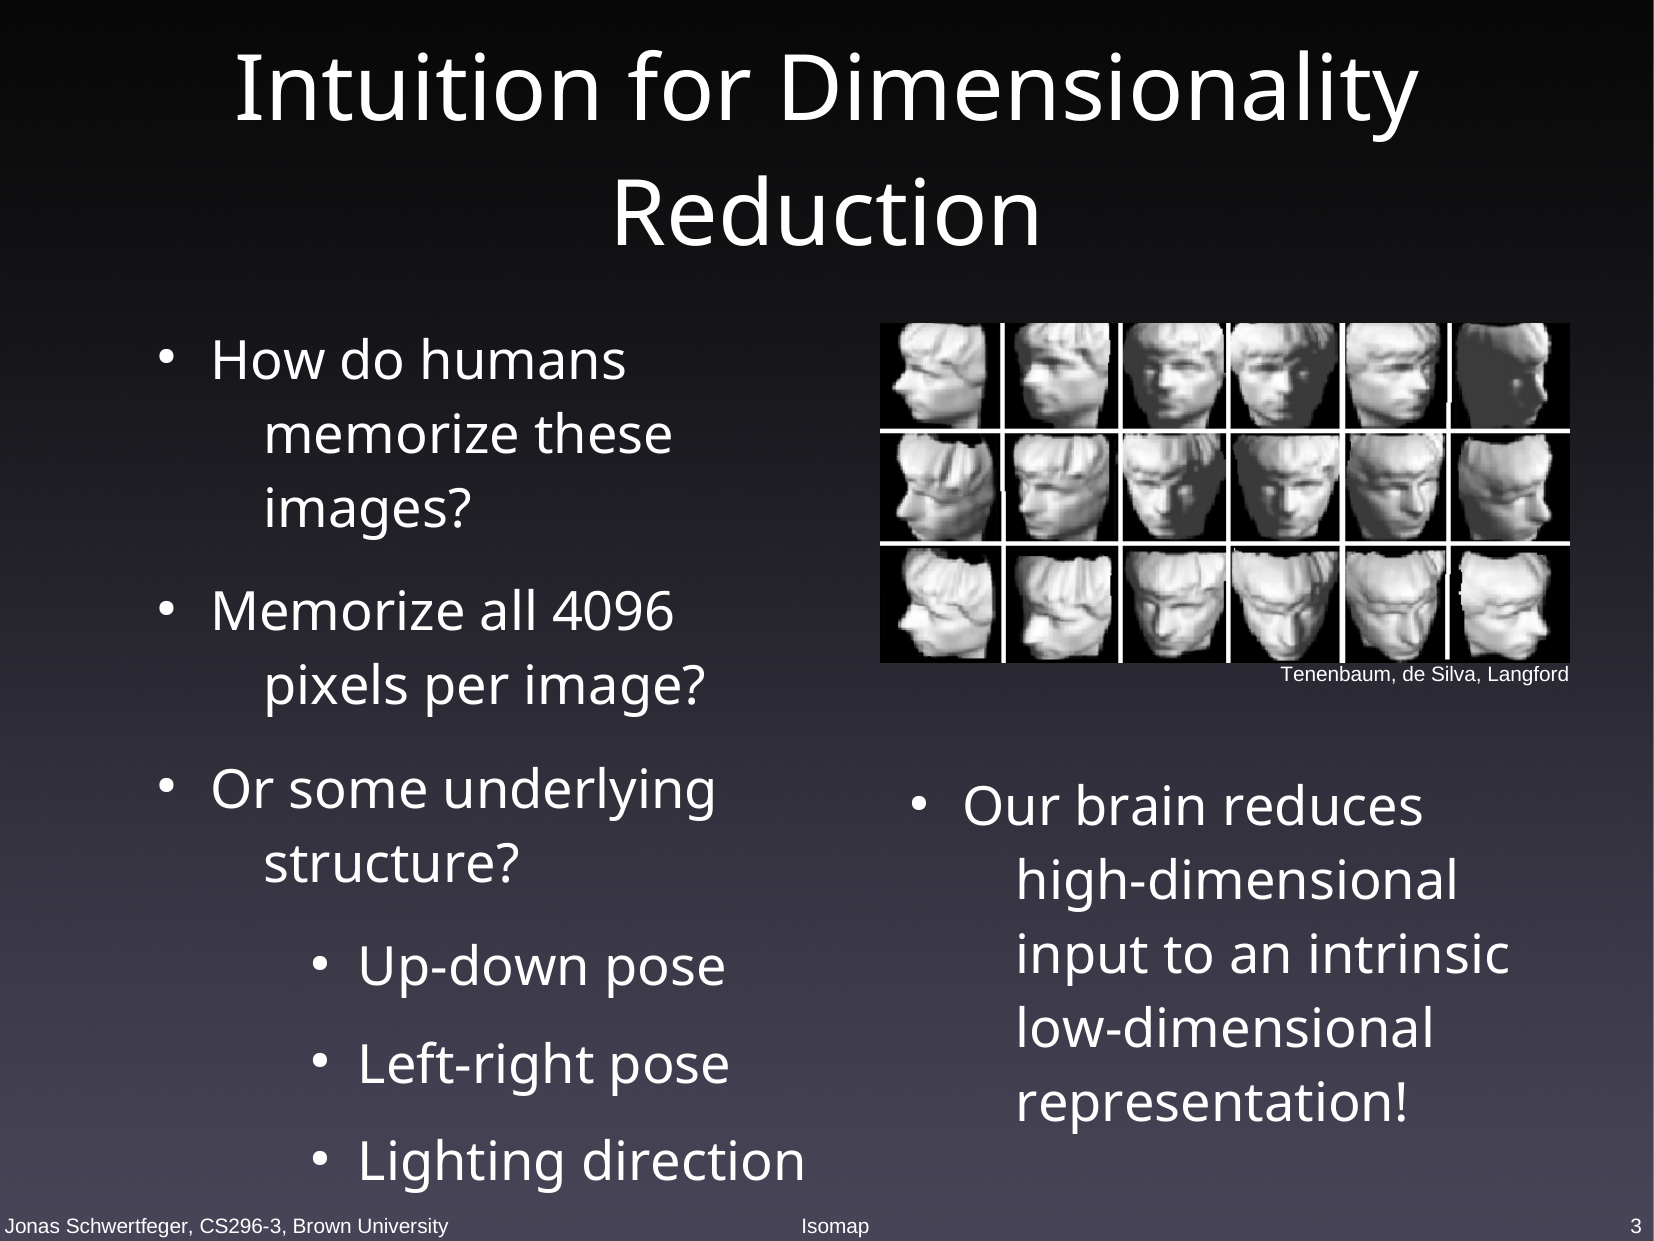

# Intuition for Dimensionality Reduction
How do humans memorize these images?
Memorize all 4096 pixels per image?
Or some underlying structure?
Up-down pose
Left-right pose
Lighting direction
Tenenbaum, de Silva, Langford
Our brain reduces high-dimensional input to an intrinsic low-dimensional representation!